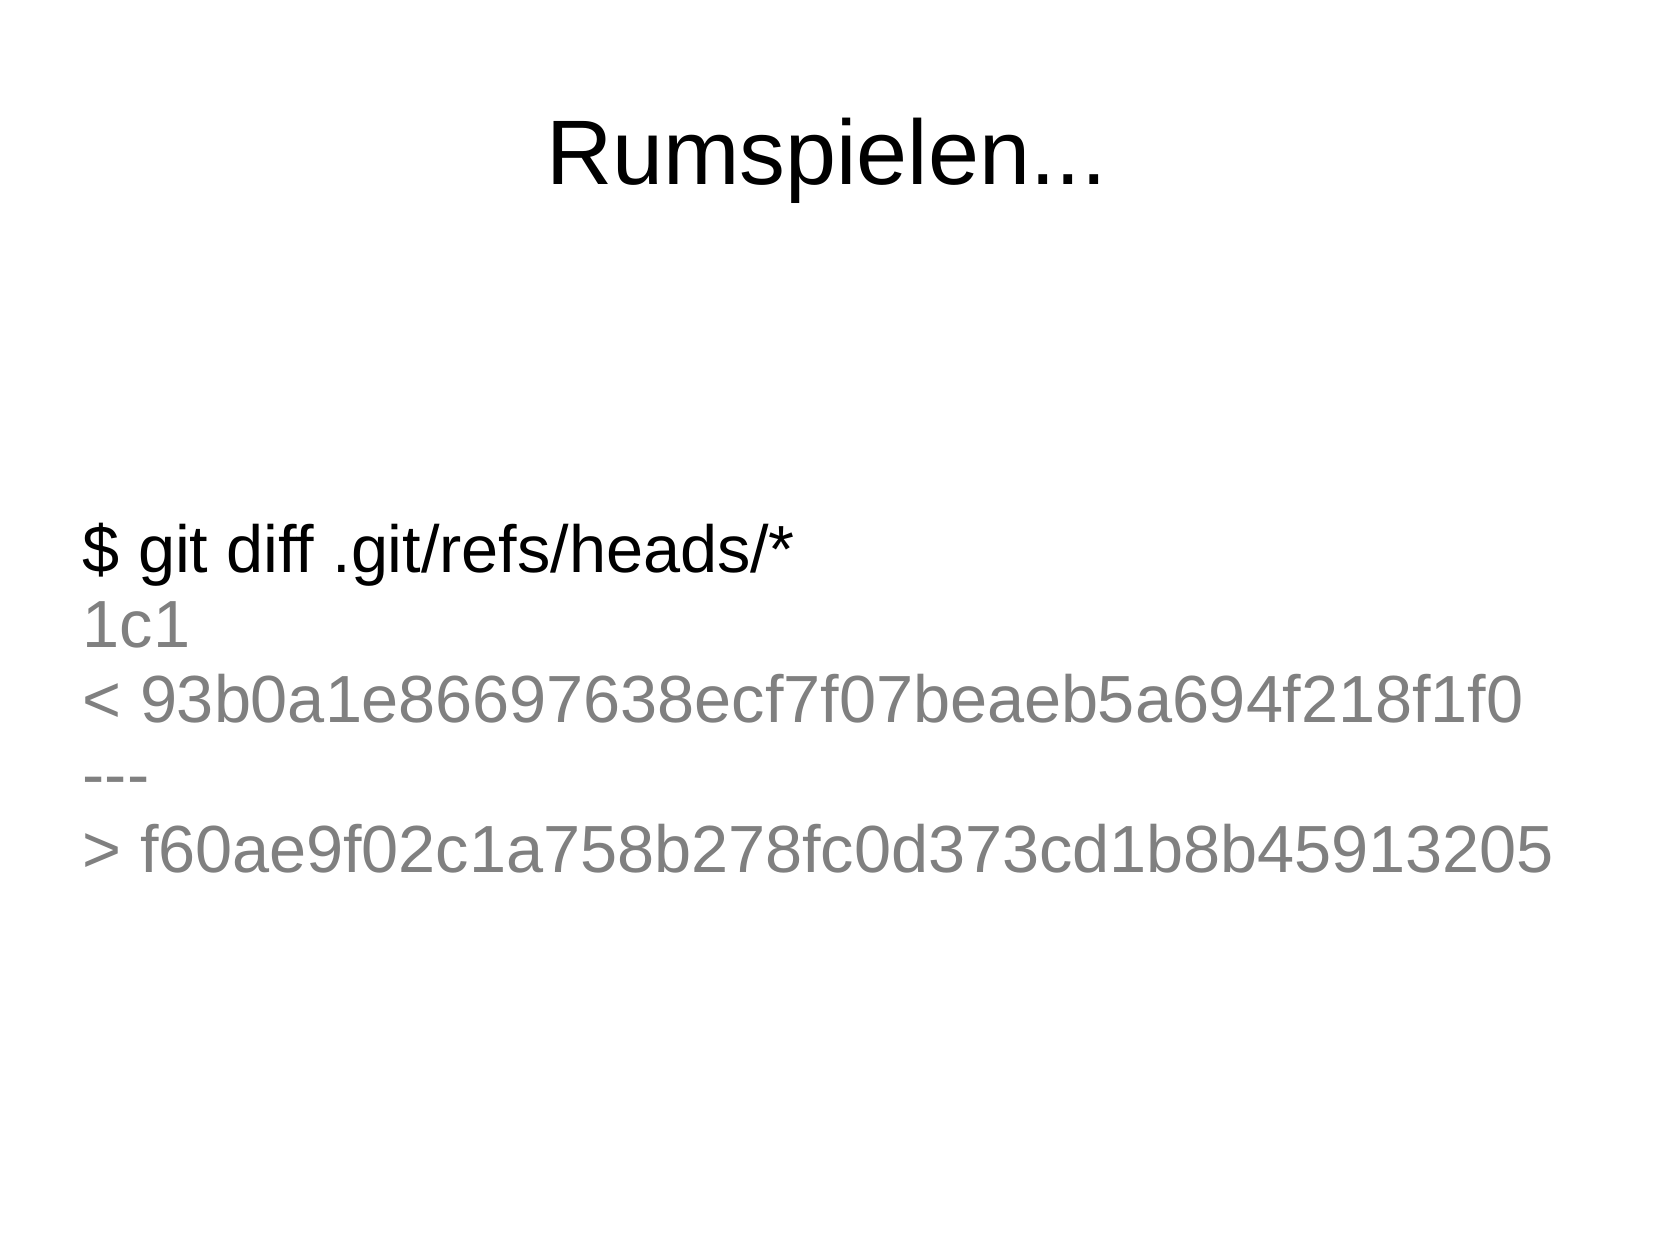

# Rumspielen...
$ git diff .git/refs/heads/*
1c1
< 93b0a1e86697638ecf7f07beaeb5a694f218f1f0
---
> f60ae9f02c1a758b278fc0d373cd1b8b45913205